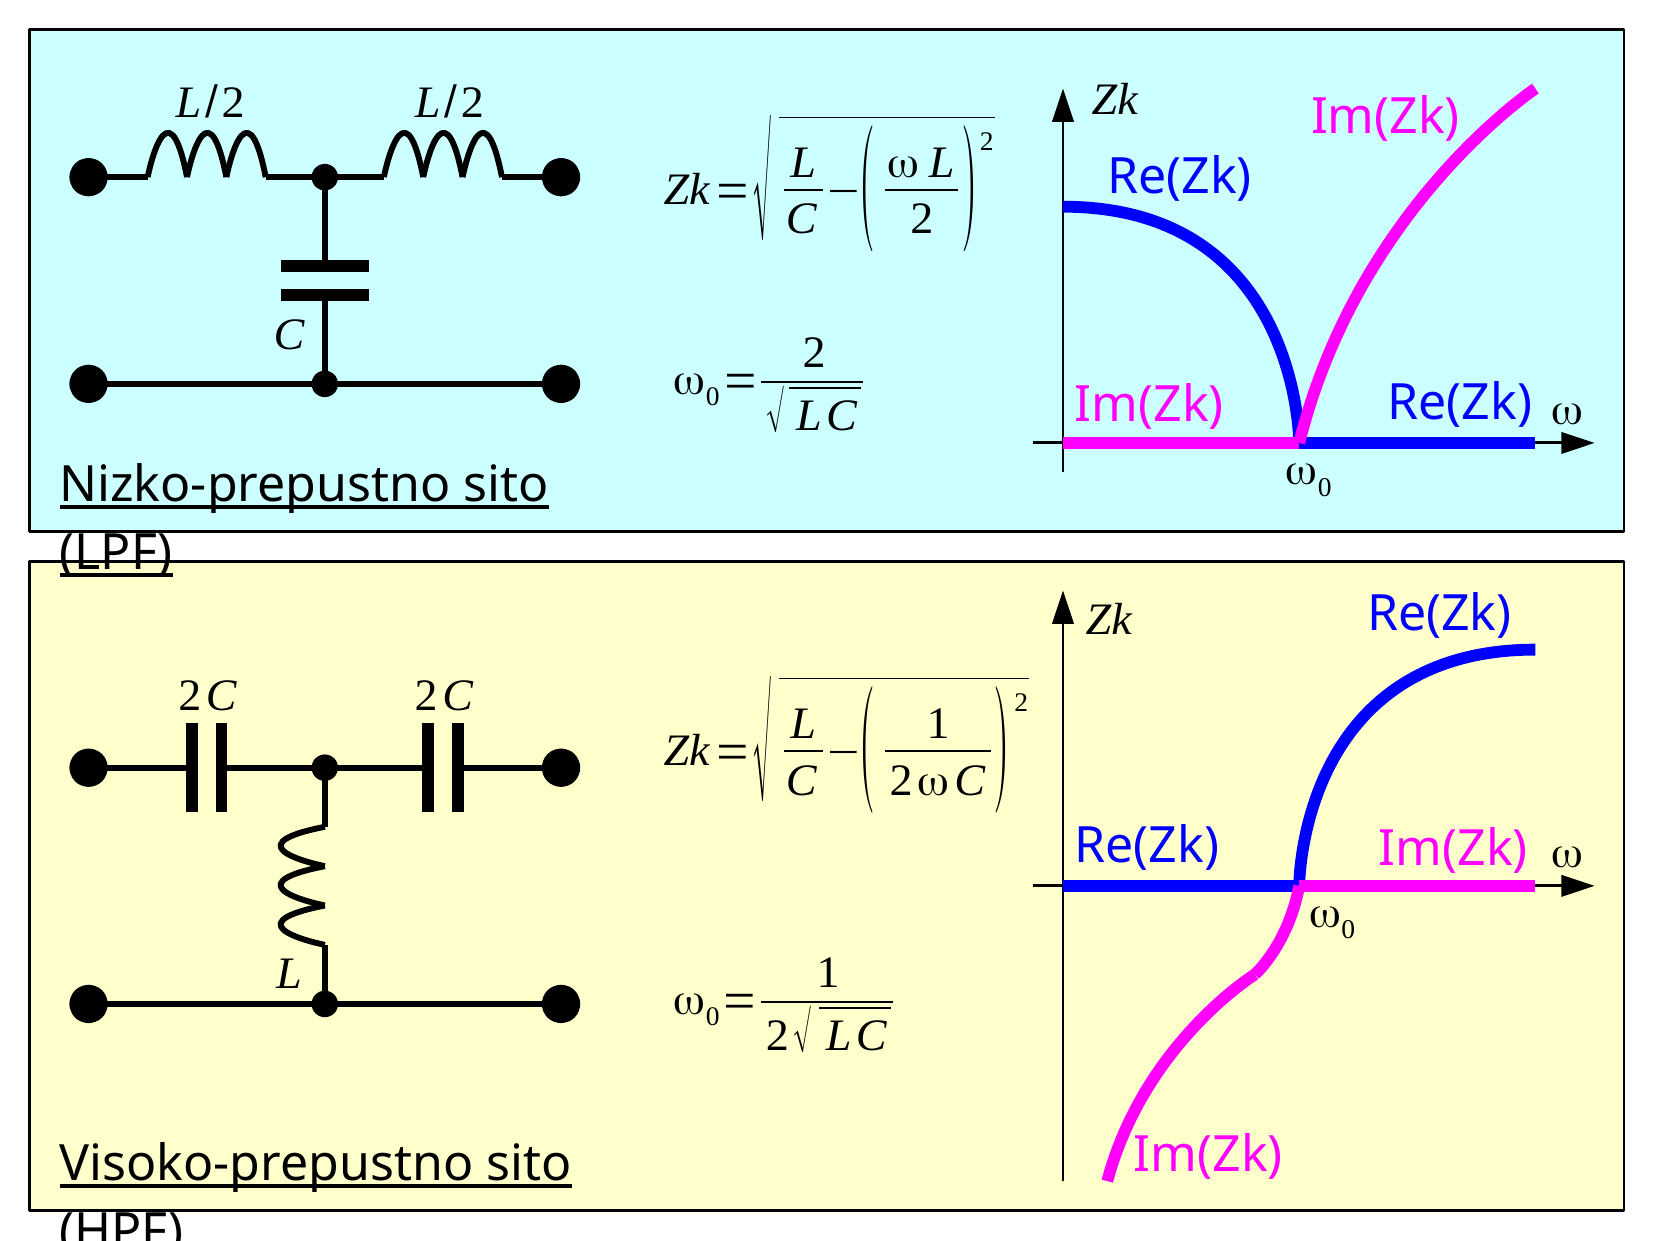

Im(Zk)
Re(Zk)
Re(Zk)
Im(Zk)
Nizko-prepustno sito (LPF)
Re(Zk)
Re(Zk)
Im(Zk)
Im(Zk)
Visoko-prepustno sito (HPF)